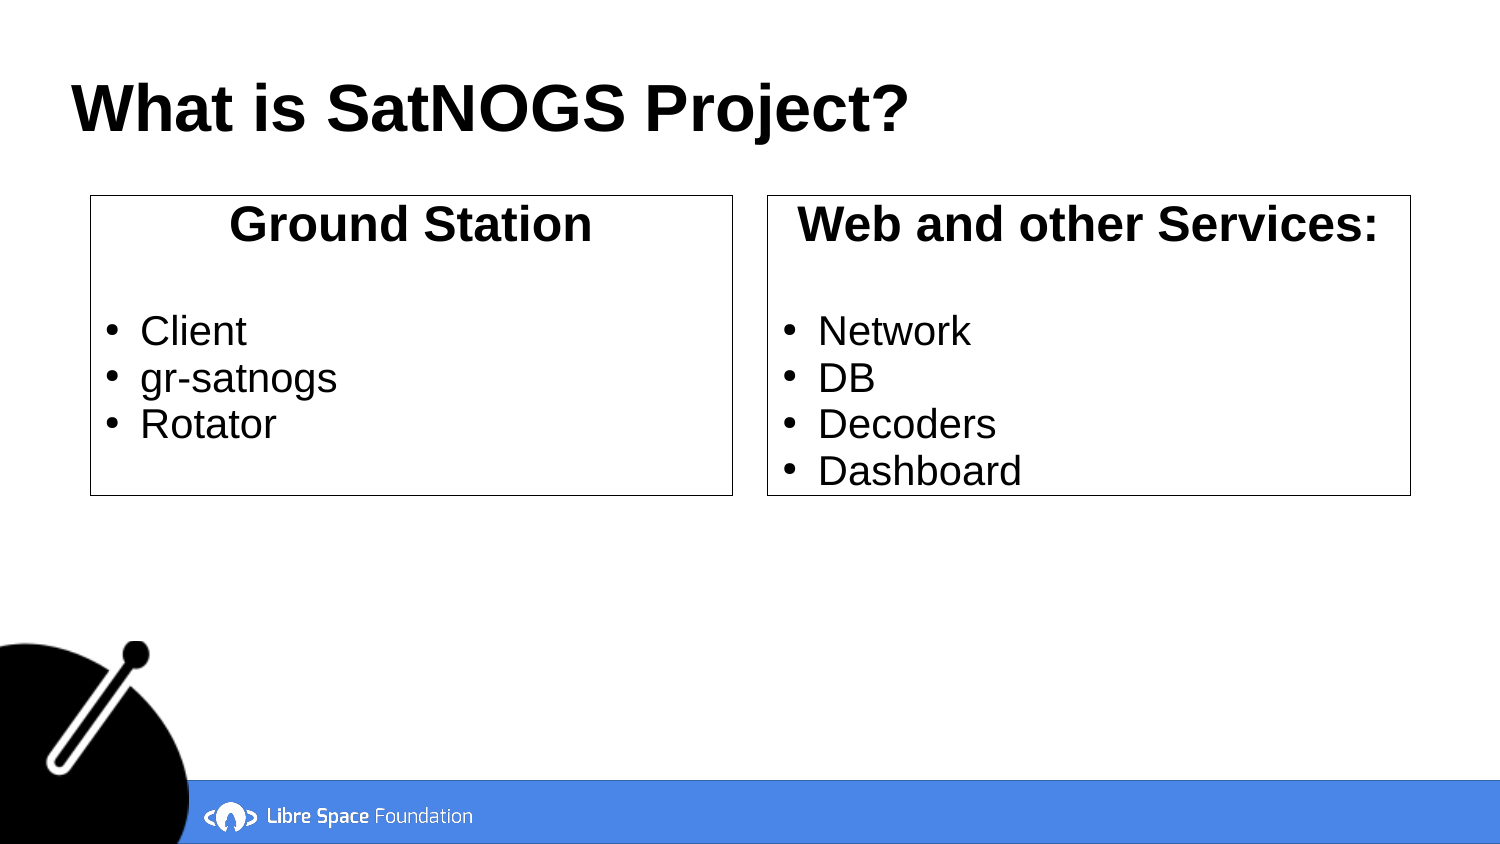

What is SatNOGS Project?
Ground Station
Client
gr-satnogs
Rotator
Web and other Services:
Network
DB
Decoders
Dashboard